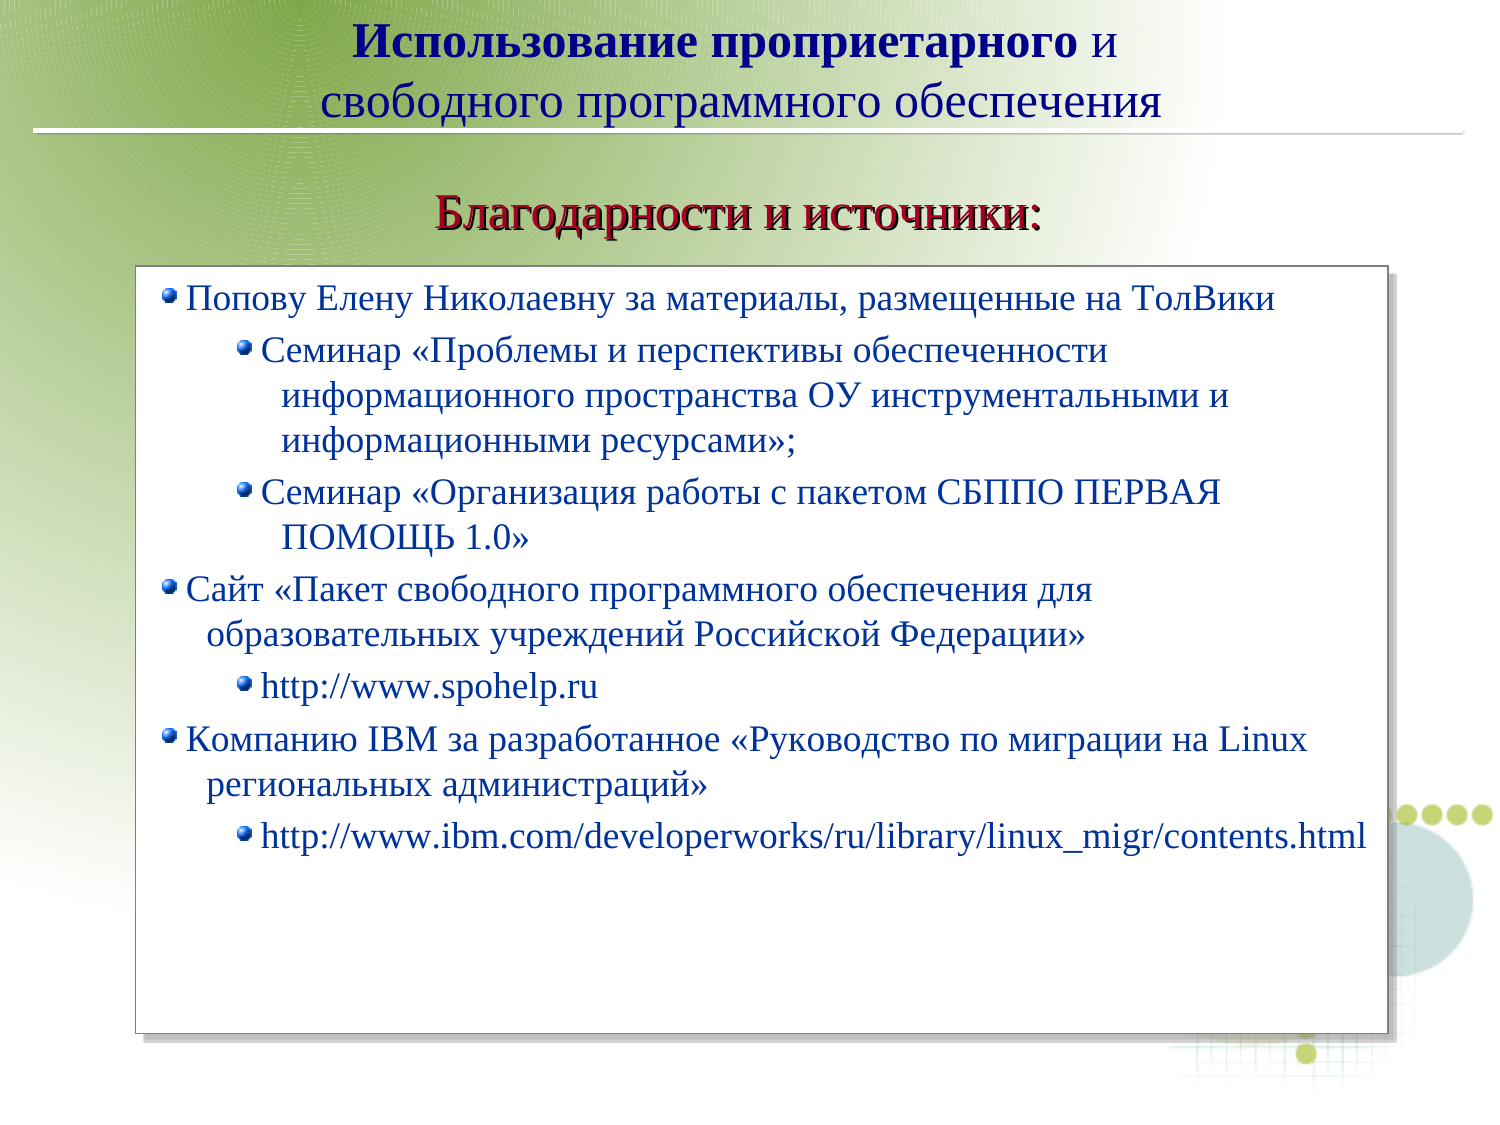

Использование проприетарного и
свободного программного обеспечения
Благодарности и источники:
 Попову Елену Николаевну за материалы, размещенные на ТолВики
 Семинар «Проблемы и перспективы обеспеченности информационного пространства ОУ инструментальными и информационными ресурсами»;
 Семинар «Организация работы с пакетом СБППО ПЕРВАЯ ПОМОЩЬ 1.0»
 Сайт «Пакет свободного программного обеспечения для образовательных учреждений Российской Федерации»
 http://www.spohelp.ru
 Компанию IBM за разработанное «Руководство по миграции на Linux региональных администраций»
 http://www.ibm.com/developerworks/ru/library/linux_migr/contents.html